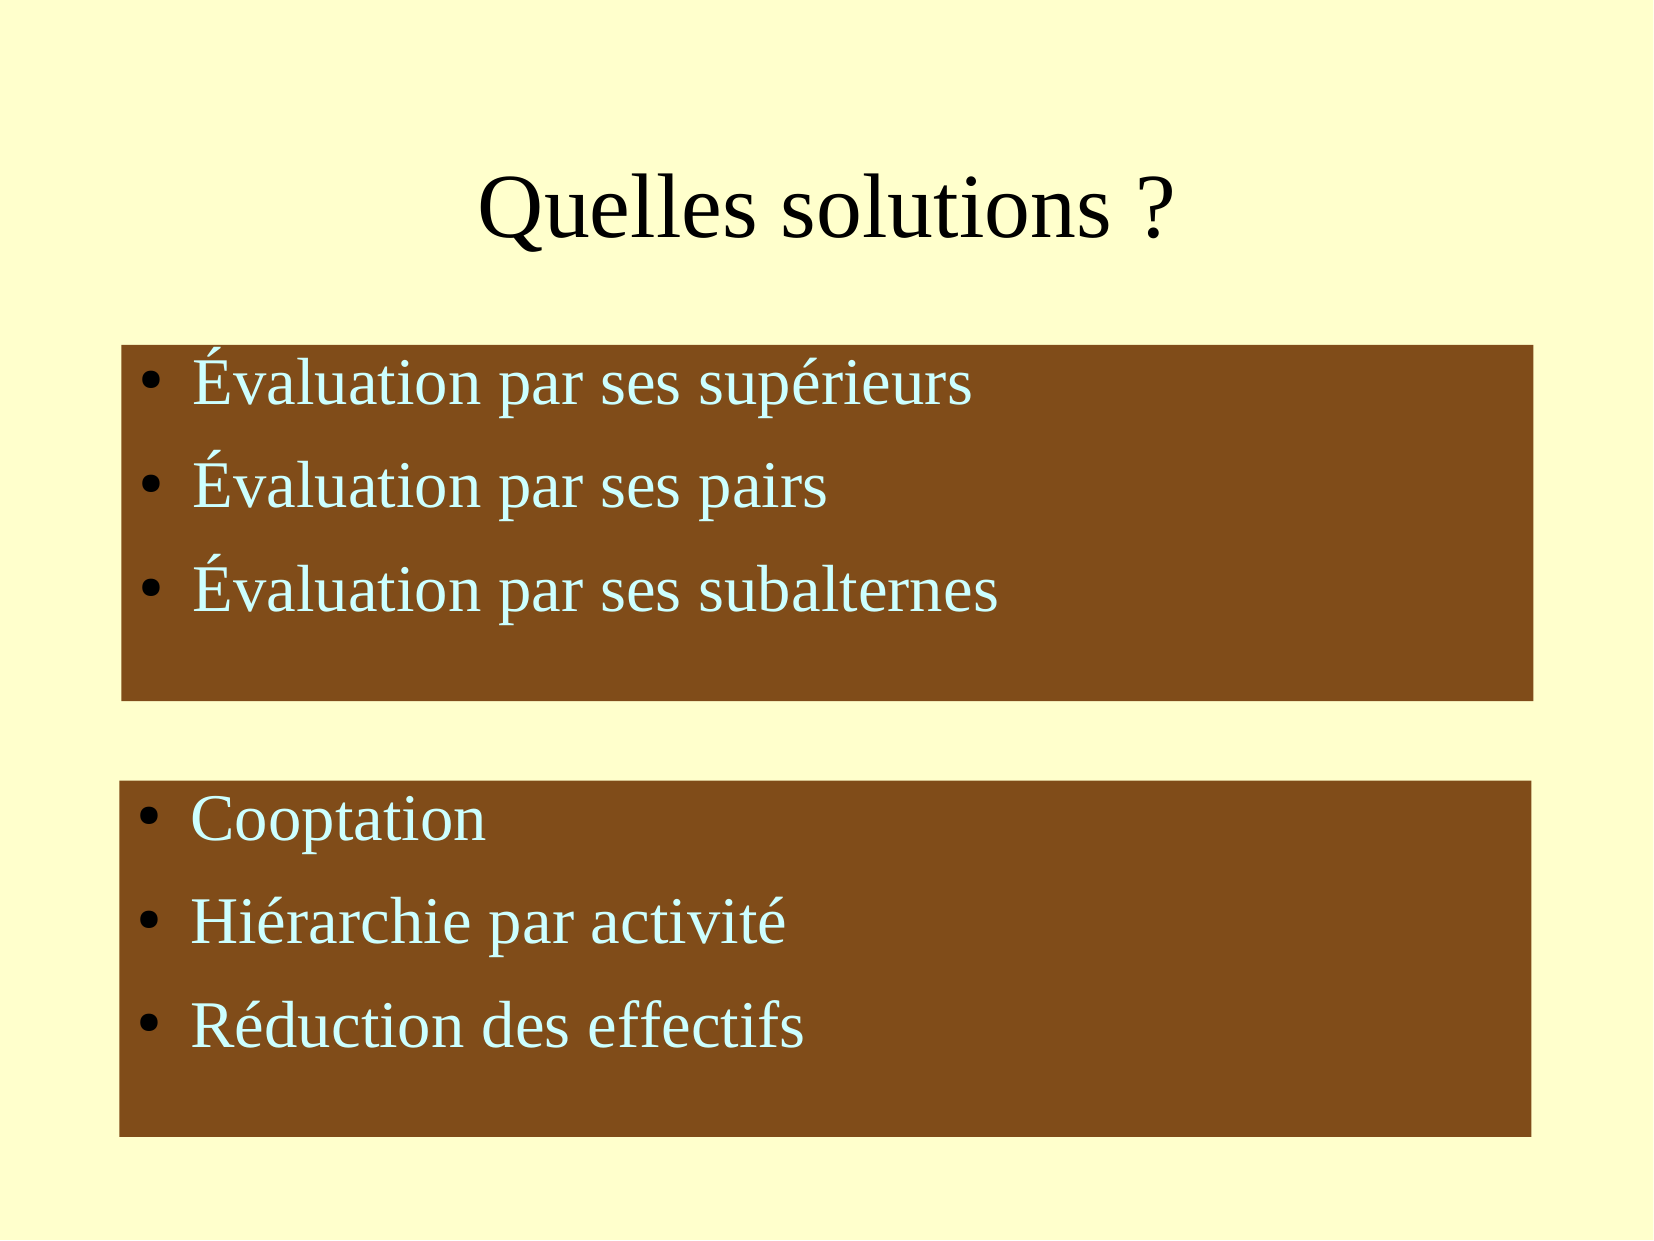

# Quelles solutions ?
Évaluation par ses supérieurs
Évaluation par ses pairs
Évaluation par ses subalternes
Cooptation
Hiérarchie par activité
Réduction des effectifs